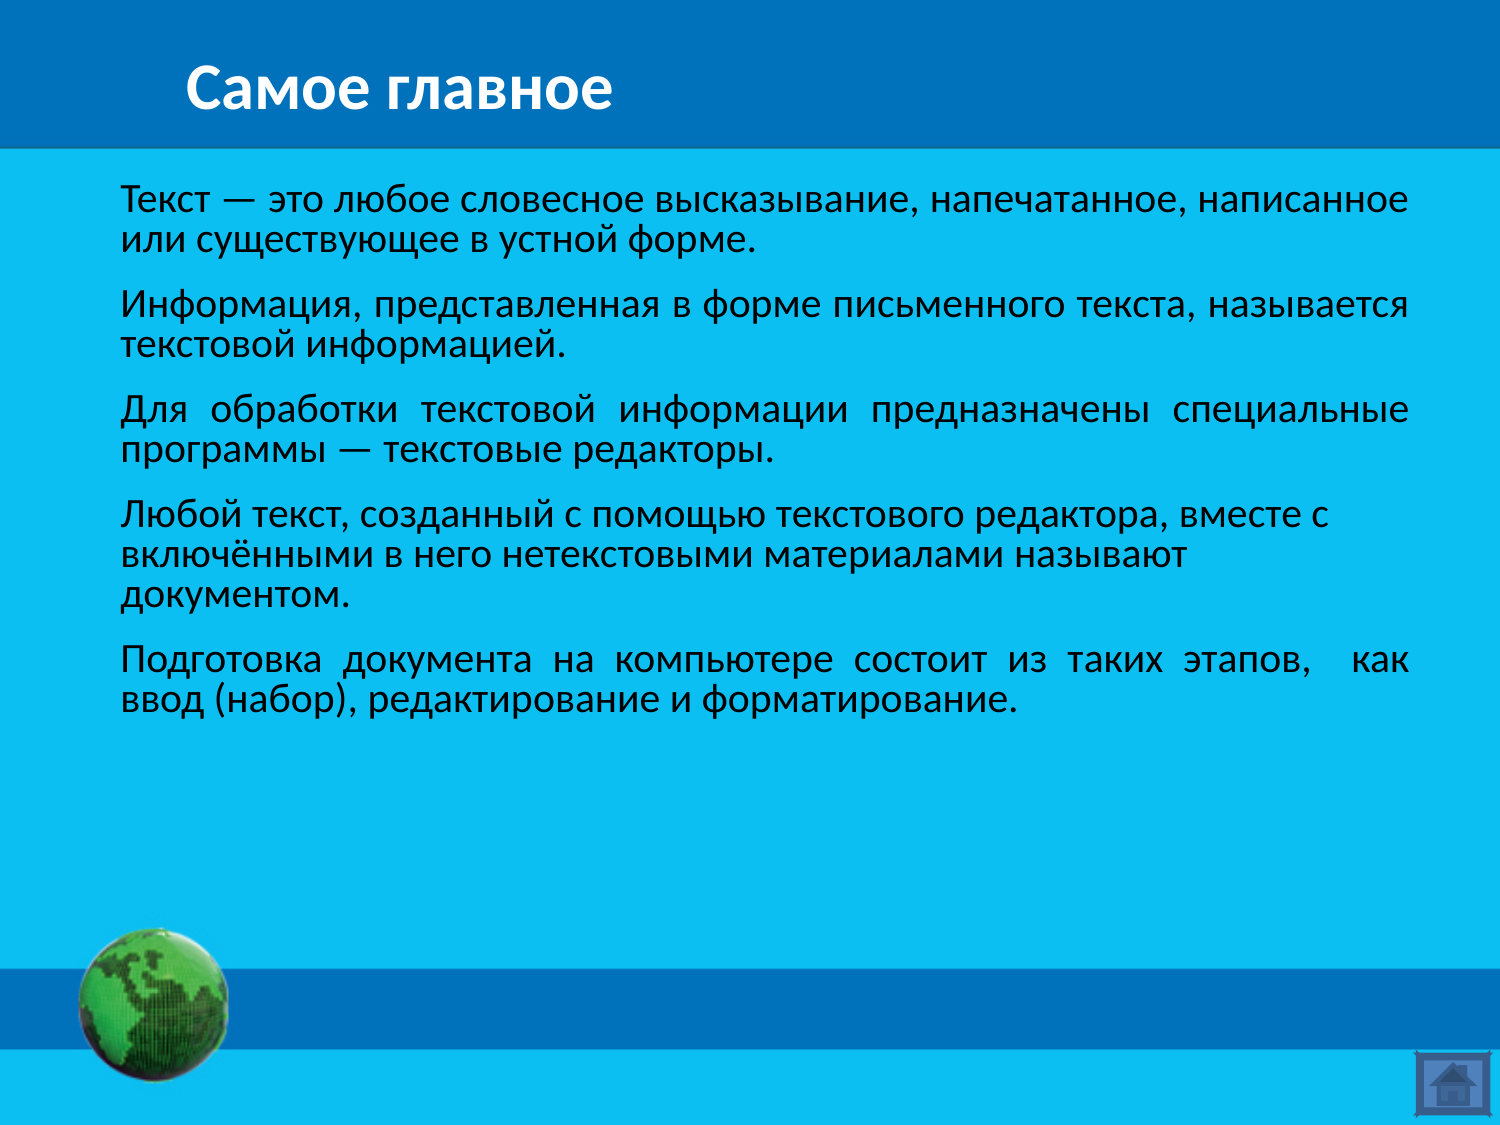

# Самое главное
Текст — это любое словесное высказывание, напечатанное, написанное или существующее в устной форме.
Информация, представленная в форме письменного текста, называется текстовой информацией.
Для обработки текстовой информации предназначены специальные программы — текстовые редакторы.
Любой текст, созданный с помощью текстового редактора, вместе с включёнными в него нетекстовыми материалами называют документом.
Подготовка документа на компьютере состоит из таких этапов, как ввод (набор), редактирование и форматирование.